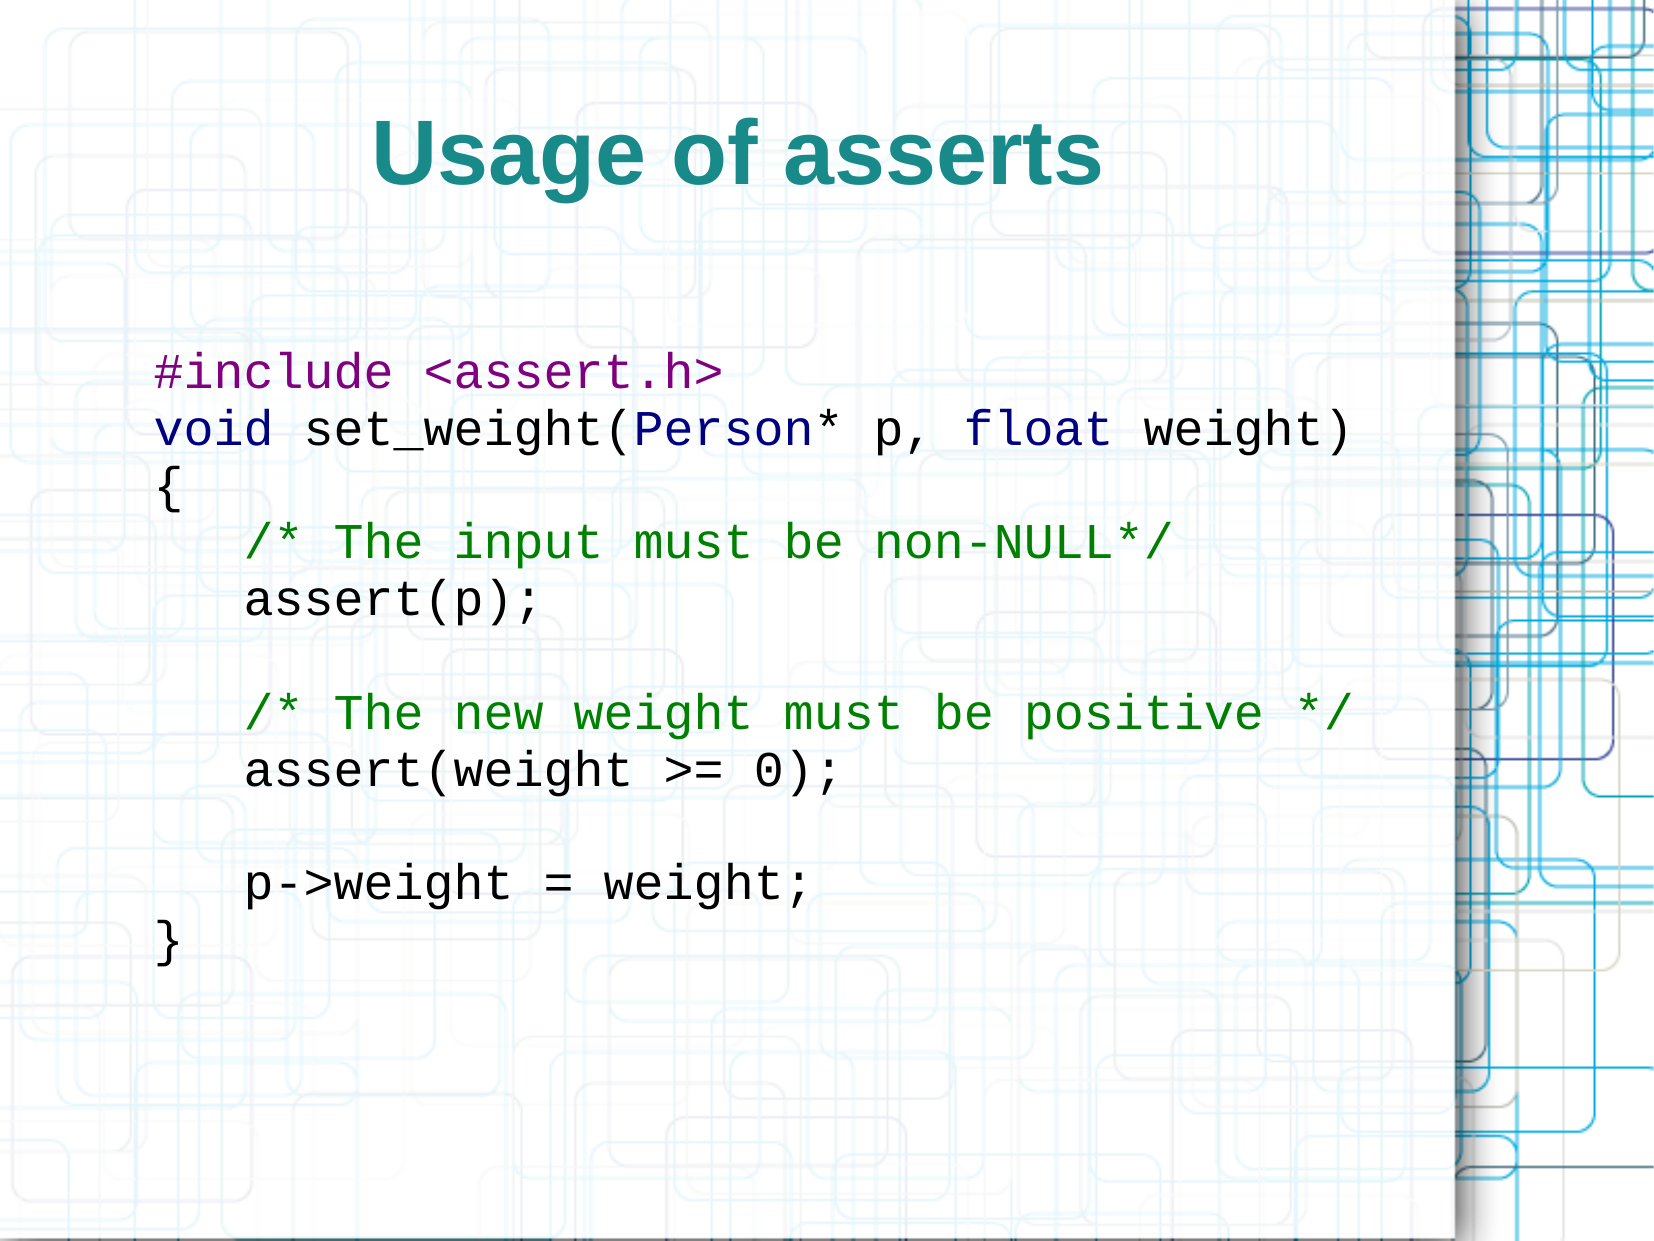

# Usage of asserts
#include <assert.h>
void set_weight(Person* p, float weight)
{
 /* The input must be non-NULL*/
 assert(p);
 /* The new weight must be positive */
 assert(weight >= 0);
 p->weight = weight;
}